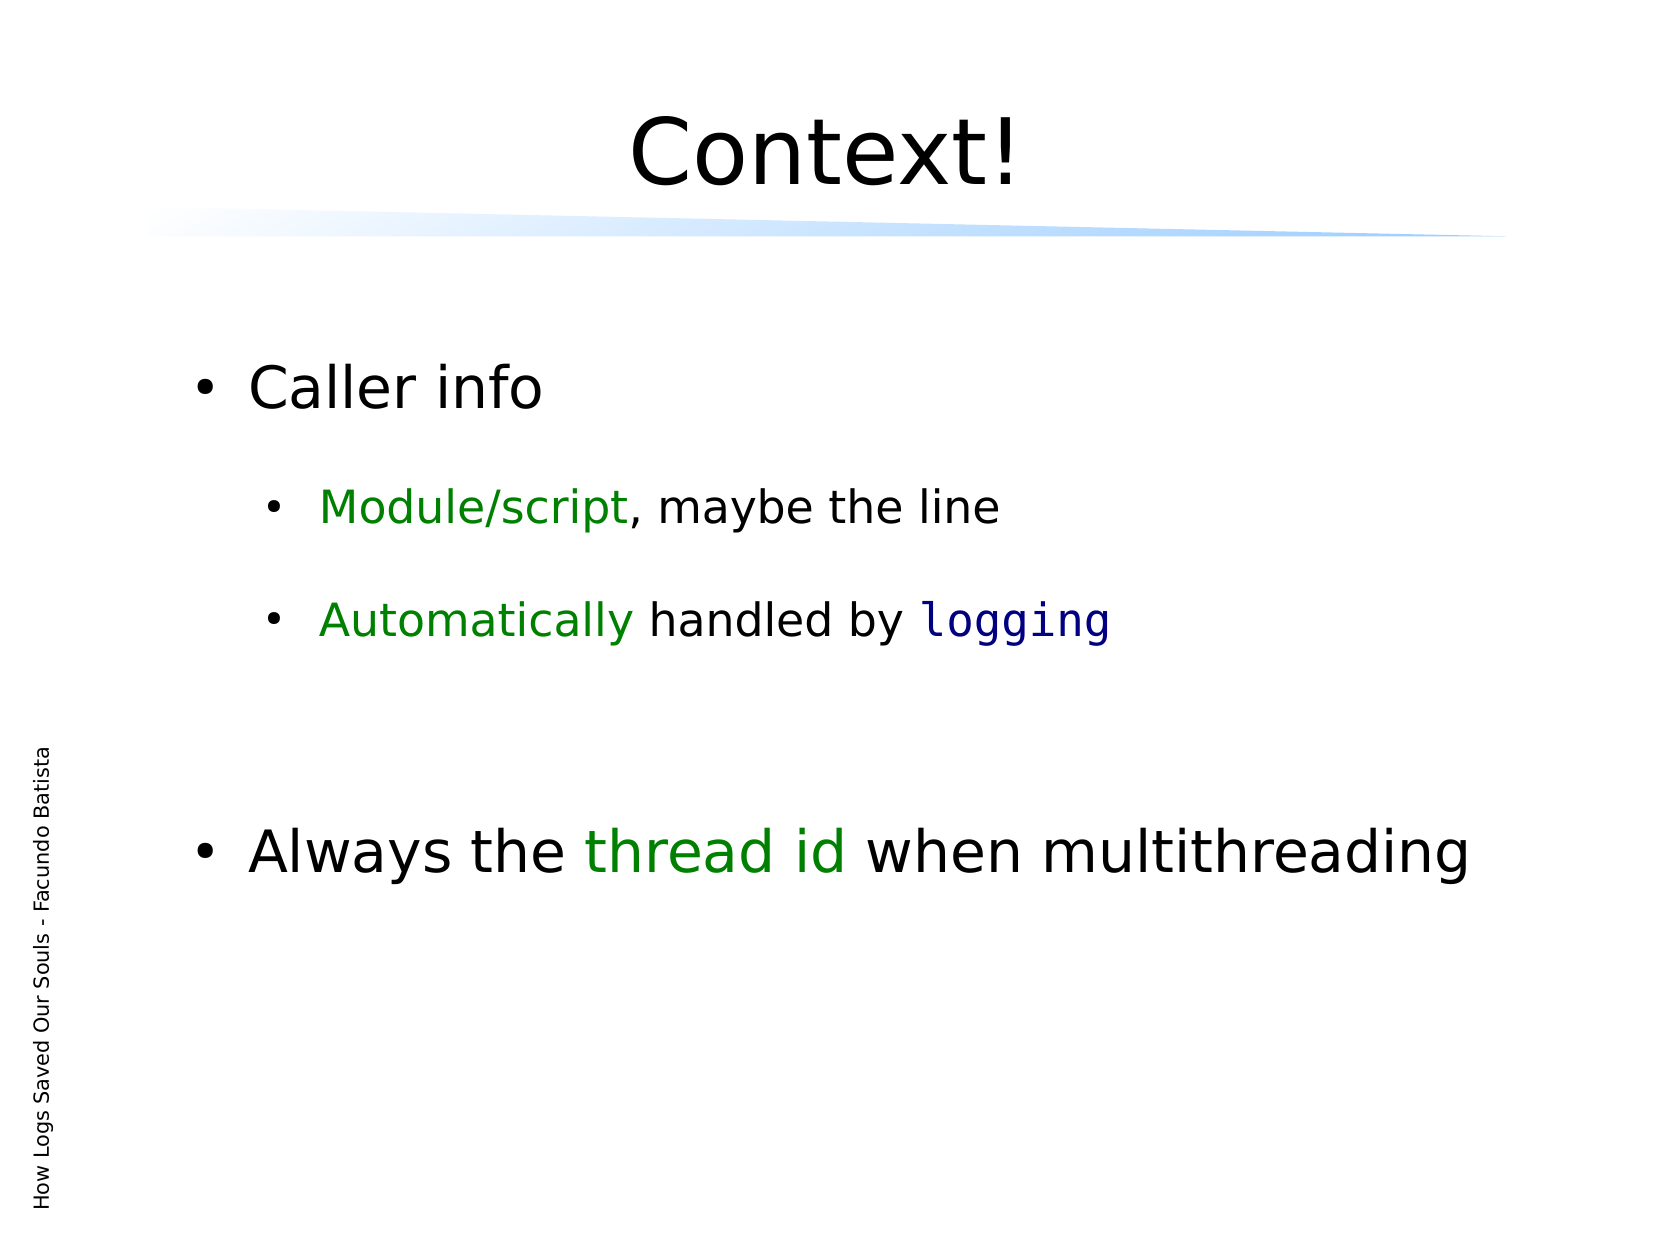

# Context!
Caller info
Module/script, maybe the line
Automatically handled by logging
Always the thread id when multithreading